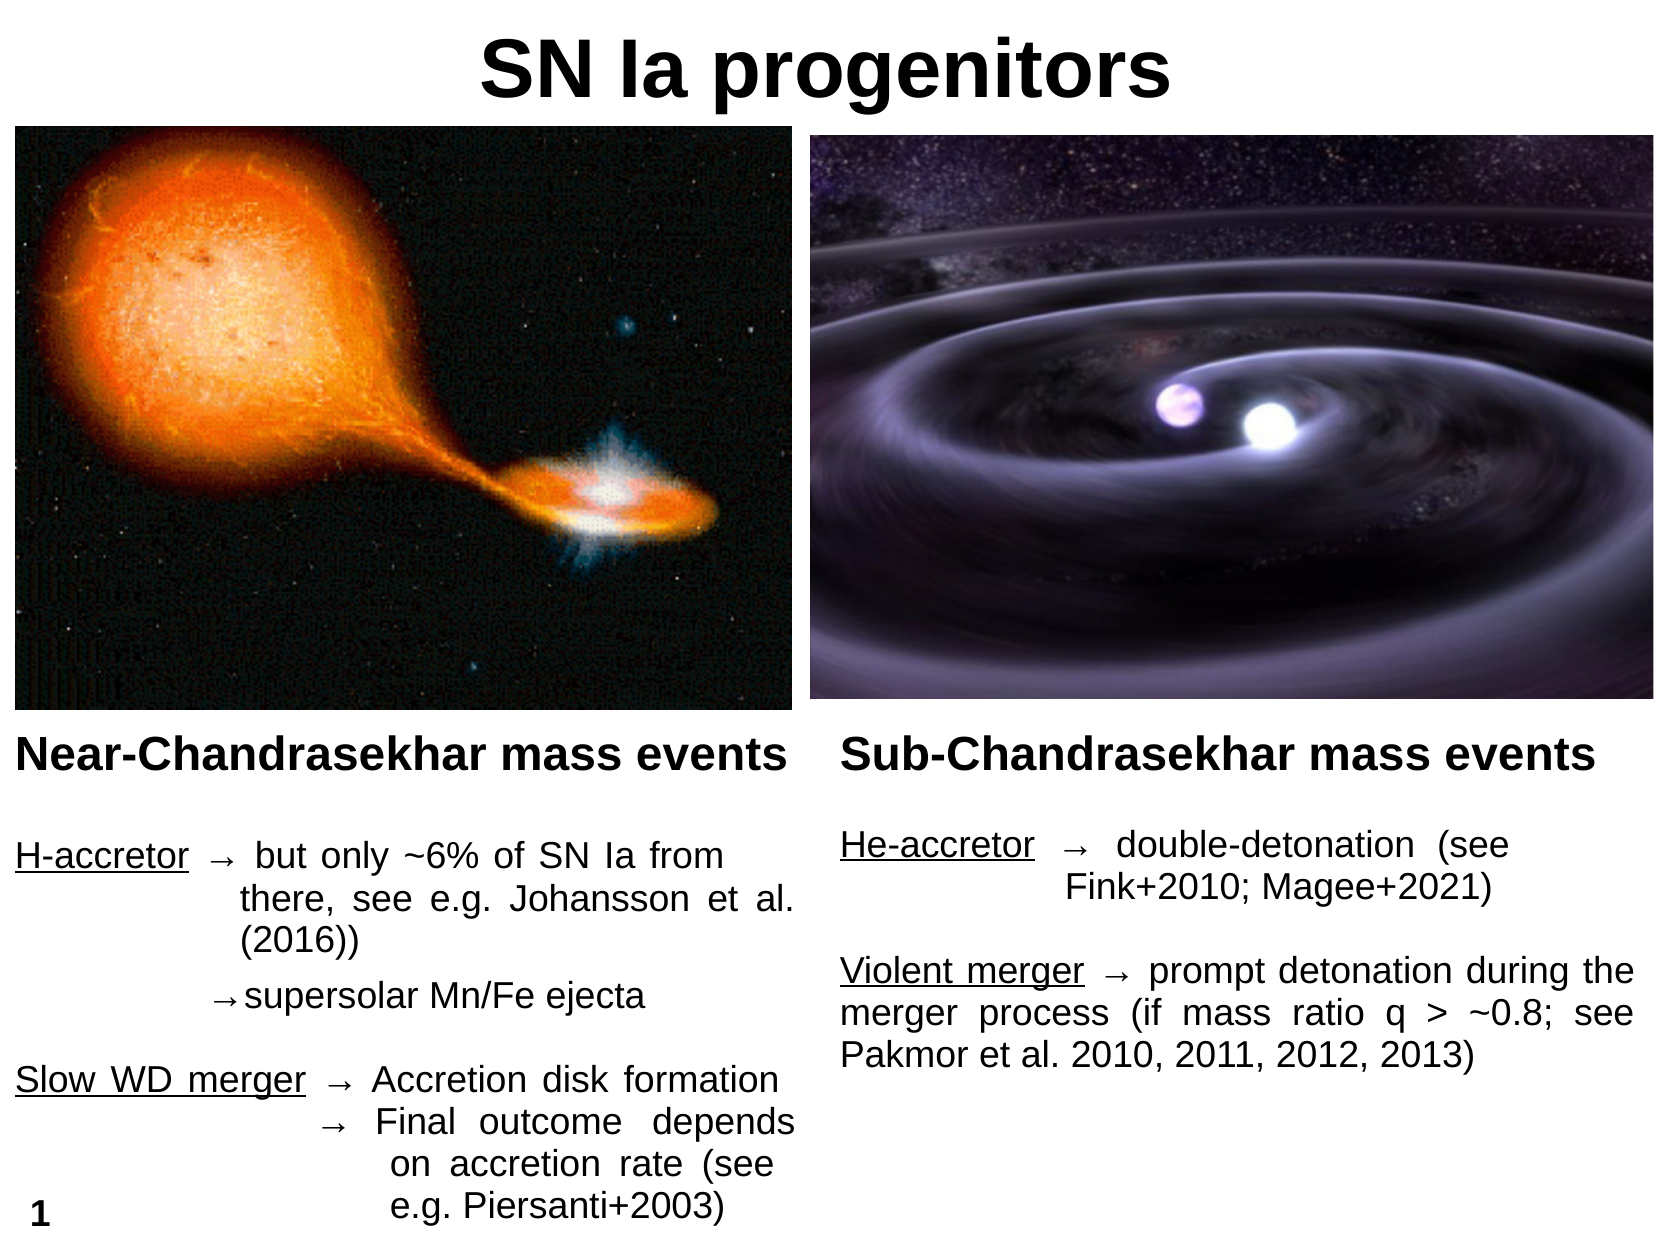

# SN Ia progenitors
Near-Chandrasekhar mass events
H-accretor → but only 	~6% of SN Ia from 				there, see e.g. Johansson et al. 			(2016))
		 →supersolar Mn/Fe ejecta
Slow WD merger → Accretion disk formation 					→ Final outcome 	depends 					on accretion rate (see 						e.g. Piersanti+2003)
Sub-Chandrasekhar mass events
He-accretor → double-detonation (see 					Fink+2010; Magee+2021)
Violent merger → prompt detonation during the merger process (if mass ratio q > ~0.8; see Pakmor et al. 2010, 2011, 2012, 2013)
1